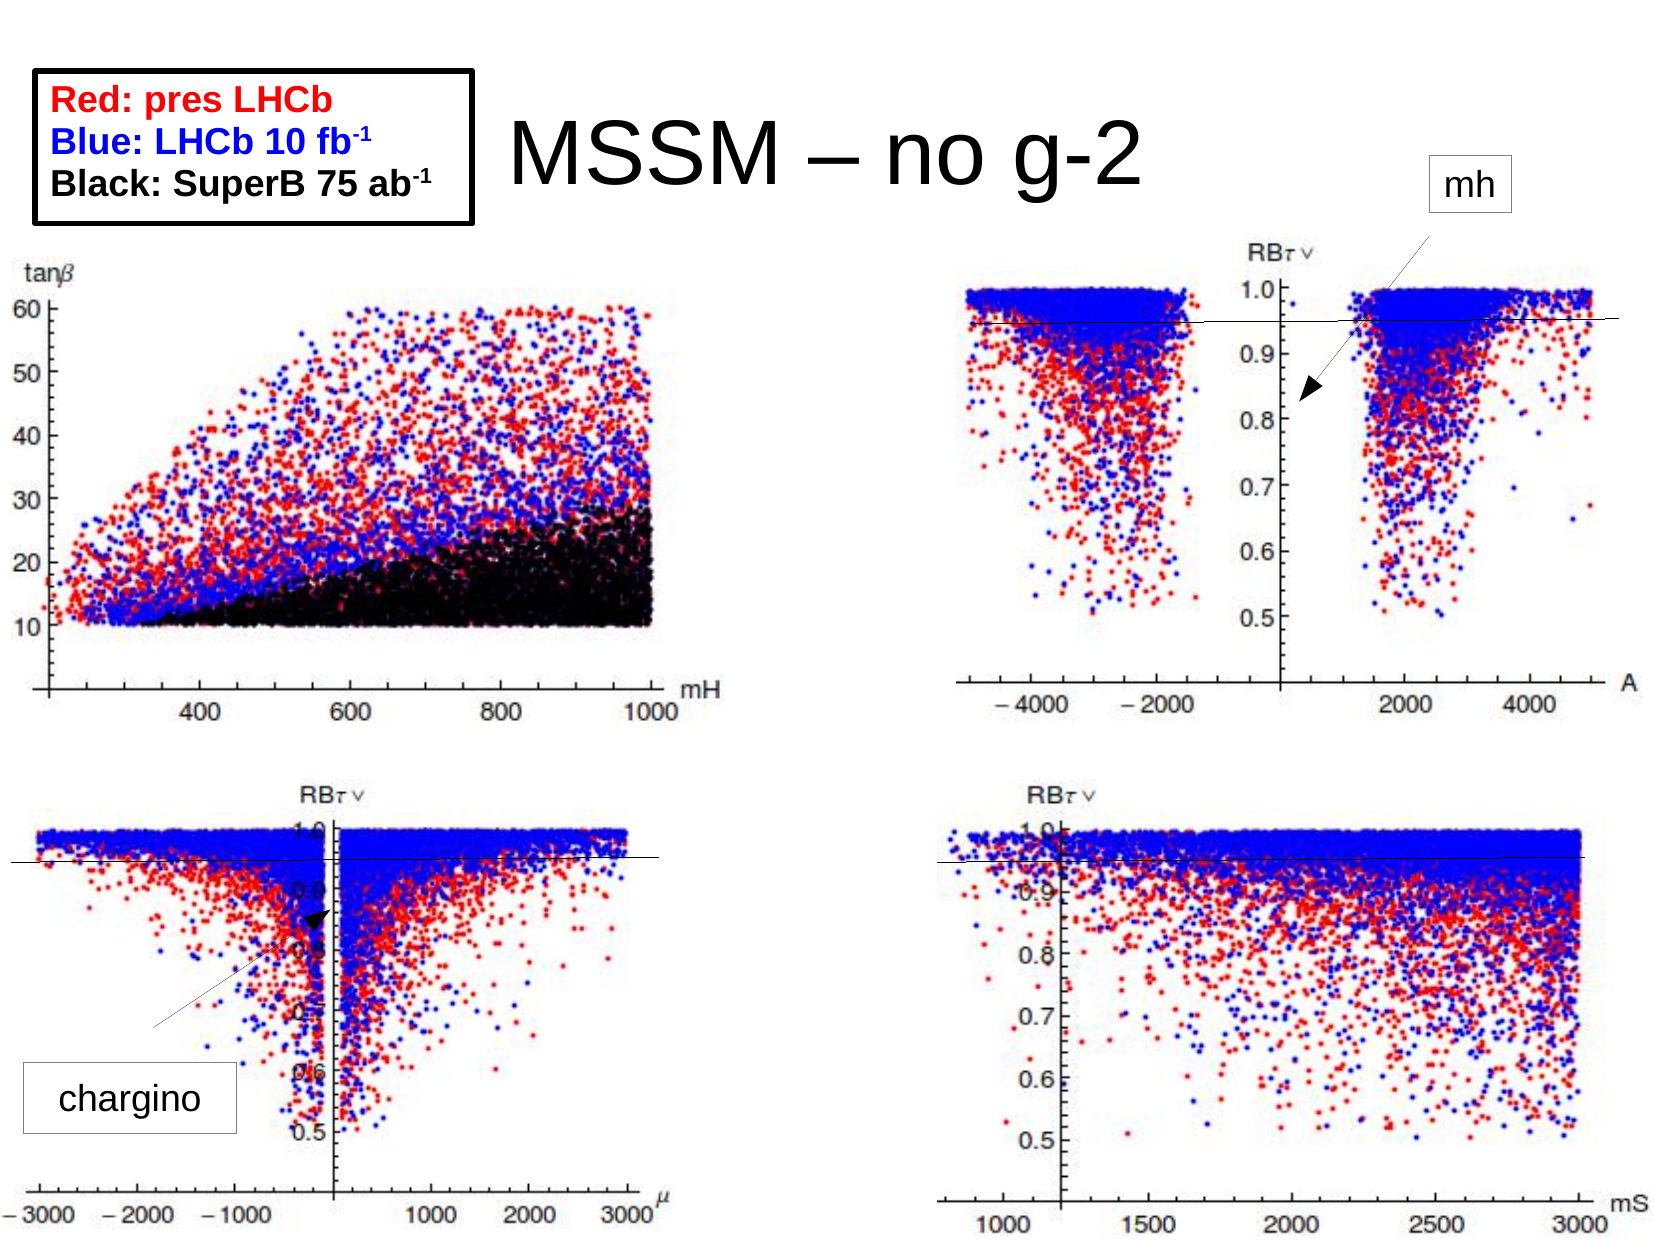

# MSSM – no g-2
Red: pres LHCb
Blue: LHCb 10 fb-1
Black: SuperB 75 ab-1
mh
chargino